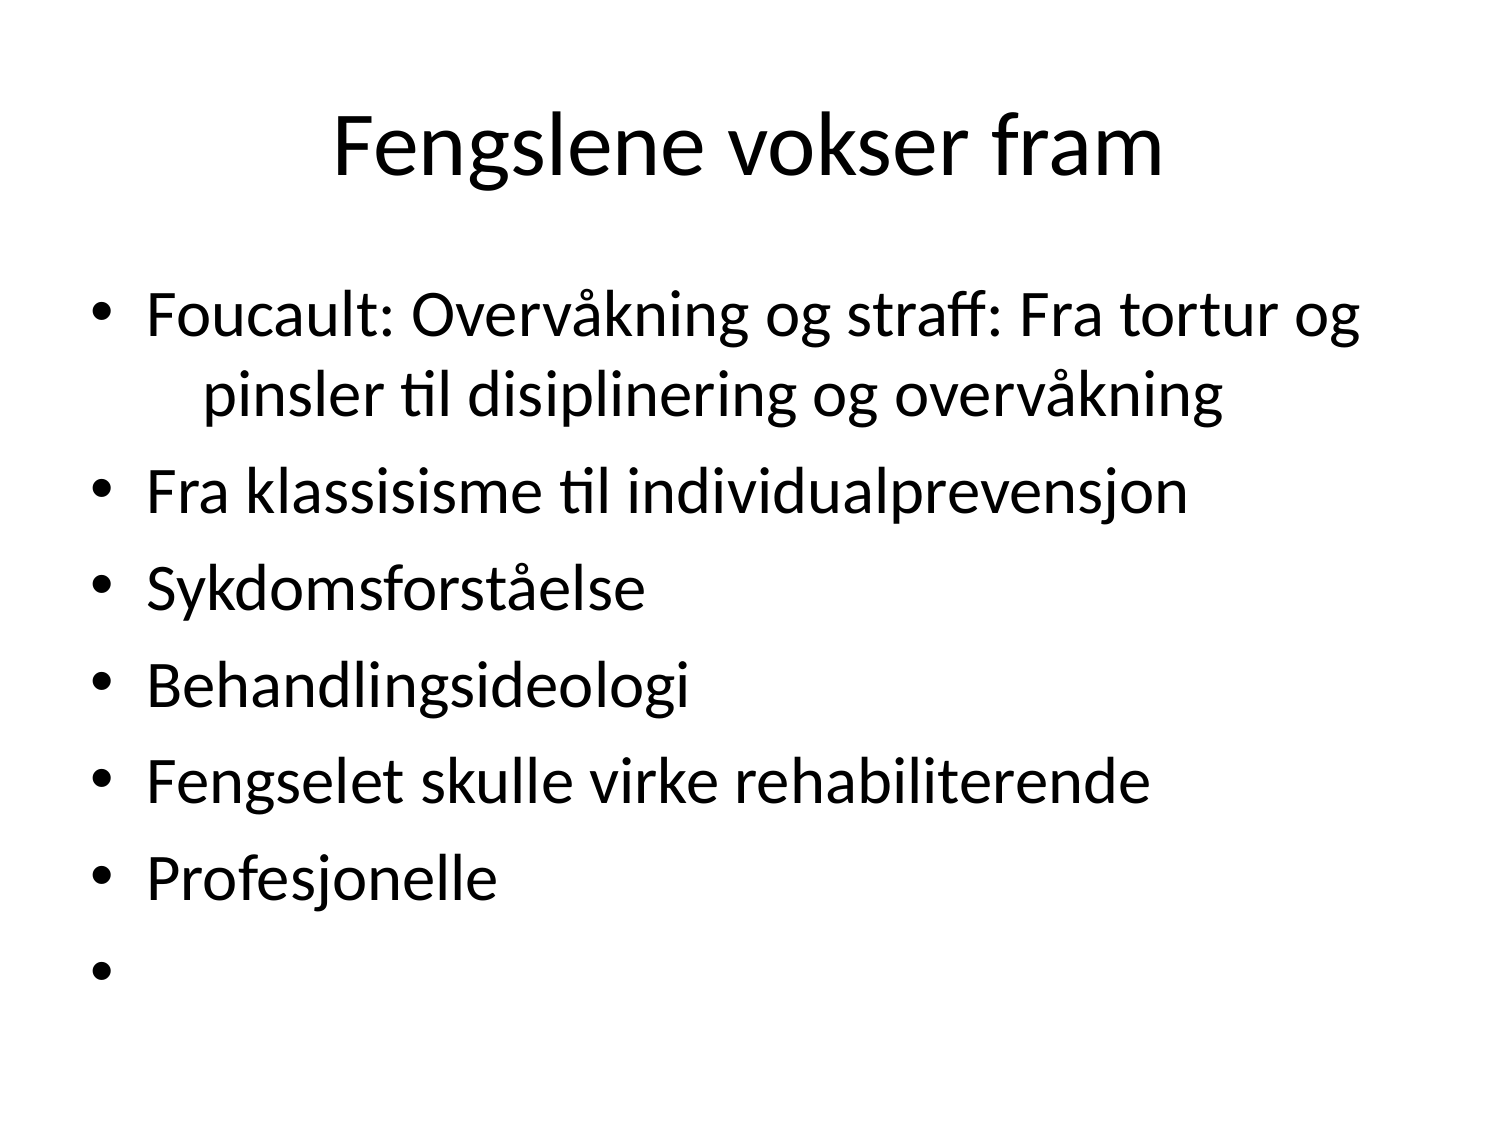

# Fengslene vokser fram
Foucault: Overvåkning og straff: Fra tortur og pinsler til disiplinering og overvåkning
Fra klassisisme til individualprevensjon
Sykdomsforståelse
Behandlingsideologi
Fengselet skulle virke rehabiliterende
Profesjonelle